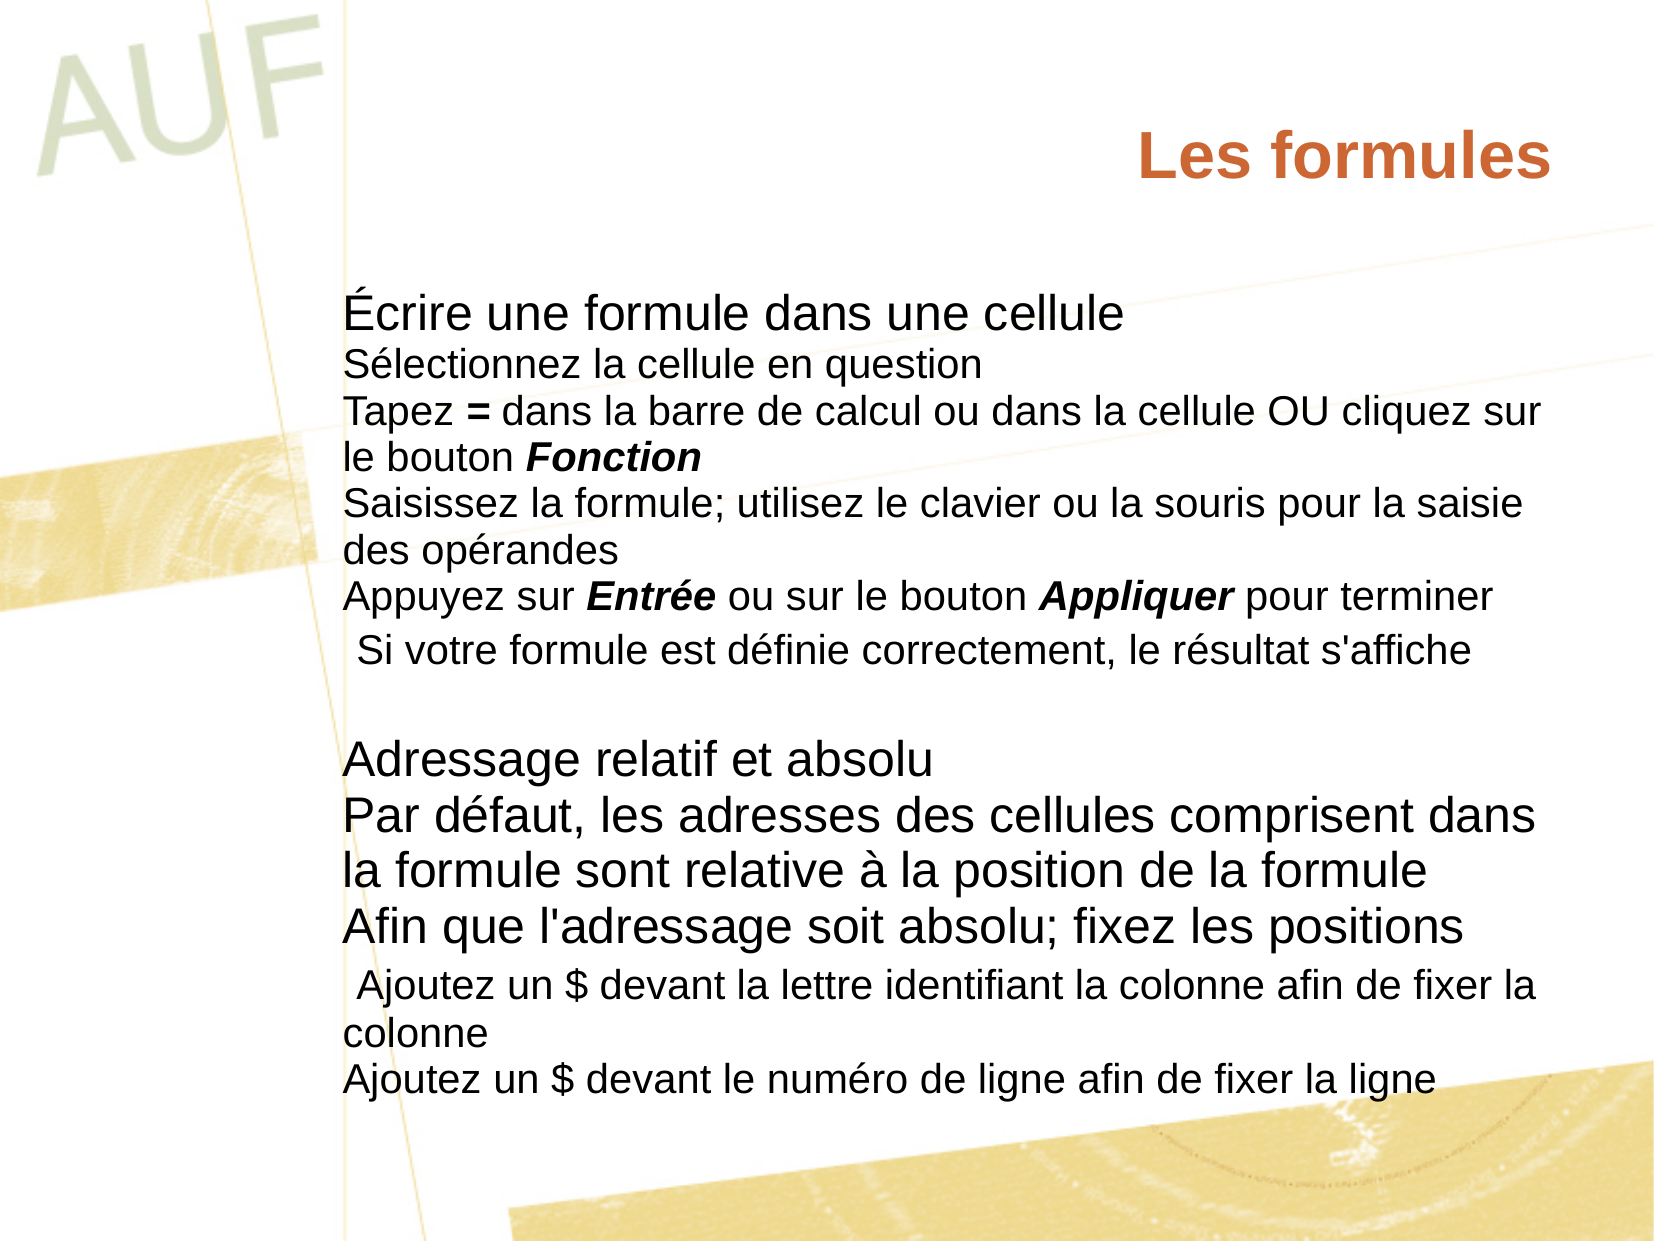

# Les formules
Écrire une formule dans une cellule
Sélectionnez la cellule en question
Tapez = dans la barre de calcul ou dans la cellule OU cliquez sur le bouton Fonction
Saisissez la formule; utilisez le clavier ou la souris pour la saisie des opérandes
Appuyez sur Entrée ou sur le bouton Appliquer pour terminer
 Si votre formule est définie correctement, le résultat s'affiche
Adressage relatif et absolu
Par défaut, les adresses des cellules comprisent dans la formule sont relative à la position de la formule
Afin que l'adressage soit absolu; fixez les positions
 Ajoutez un $ devant la lettre identifiant la colonne afin de fixer la colonne
Ajoutez un $ devant le numéro de ligne afin de fixer la ligne